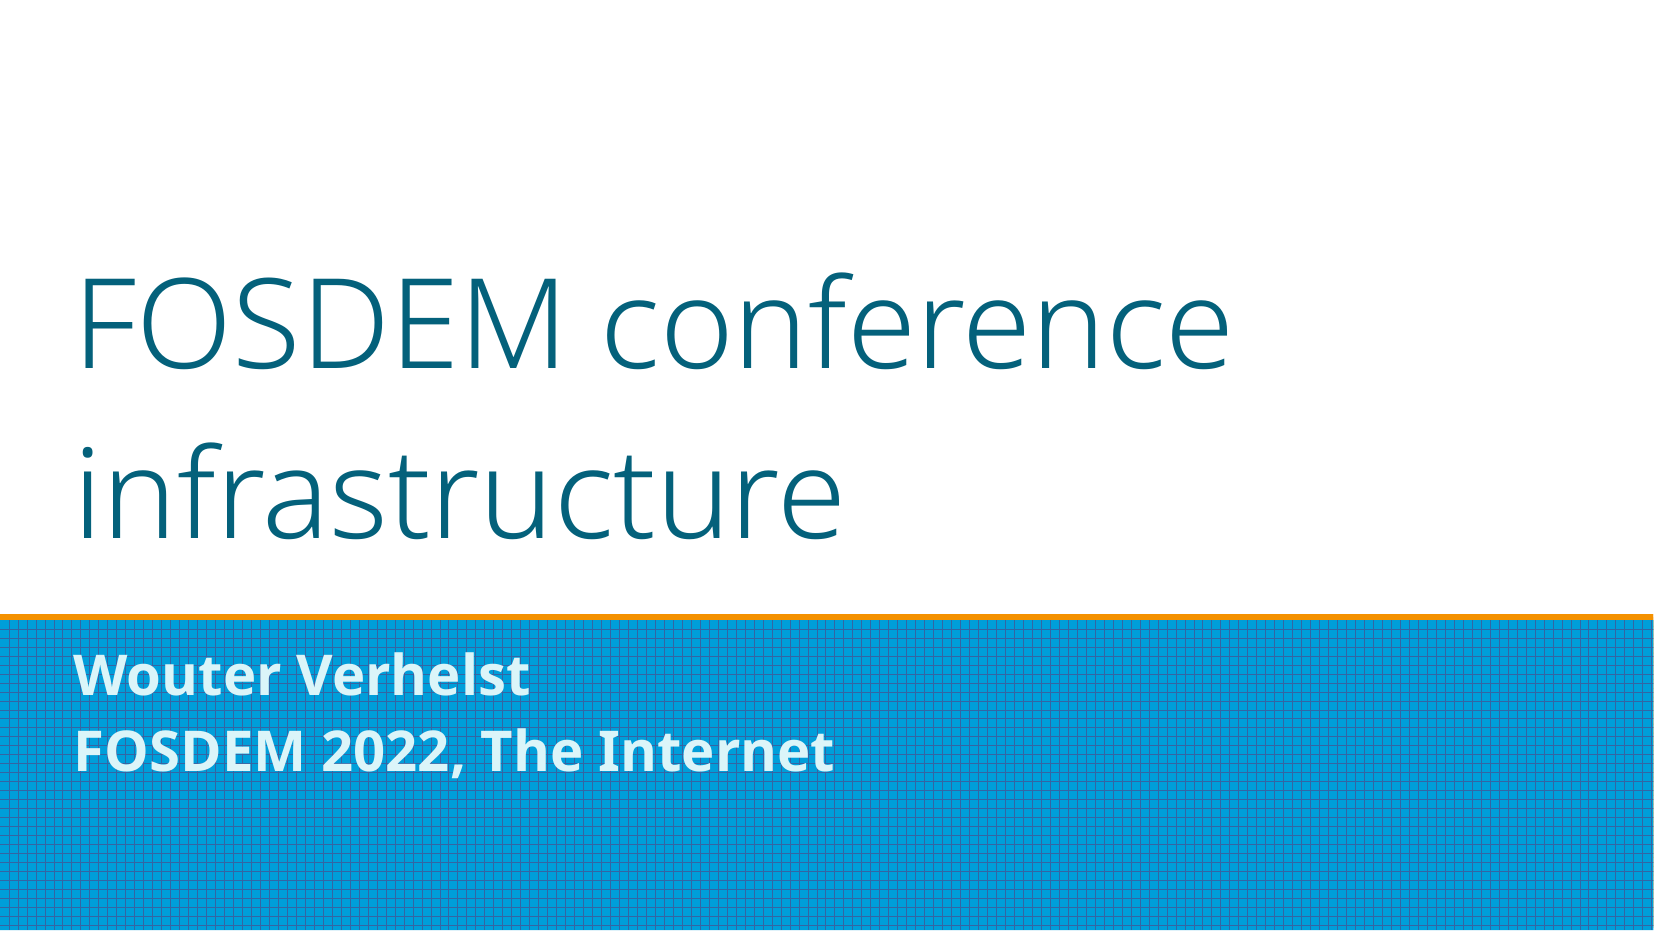

# FOSDEM conference infrastructure
Wouter Verhelst
FOSDEM 2022, The Internet